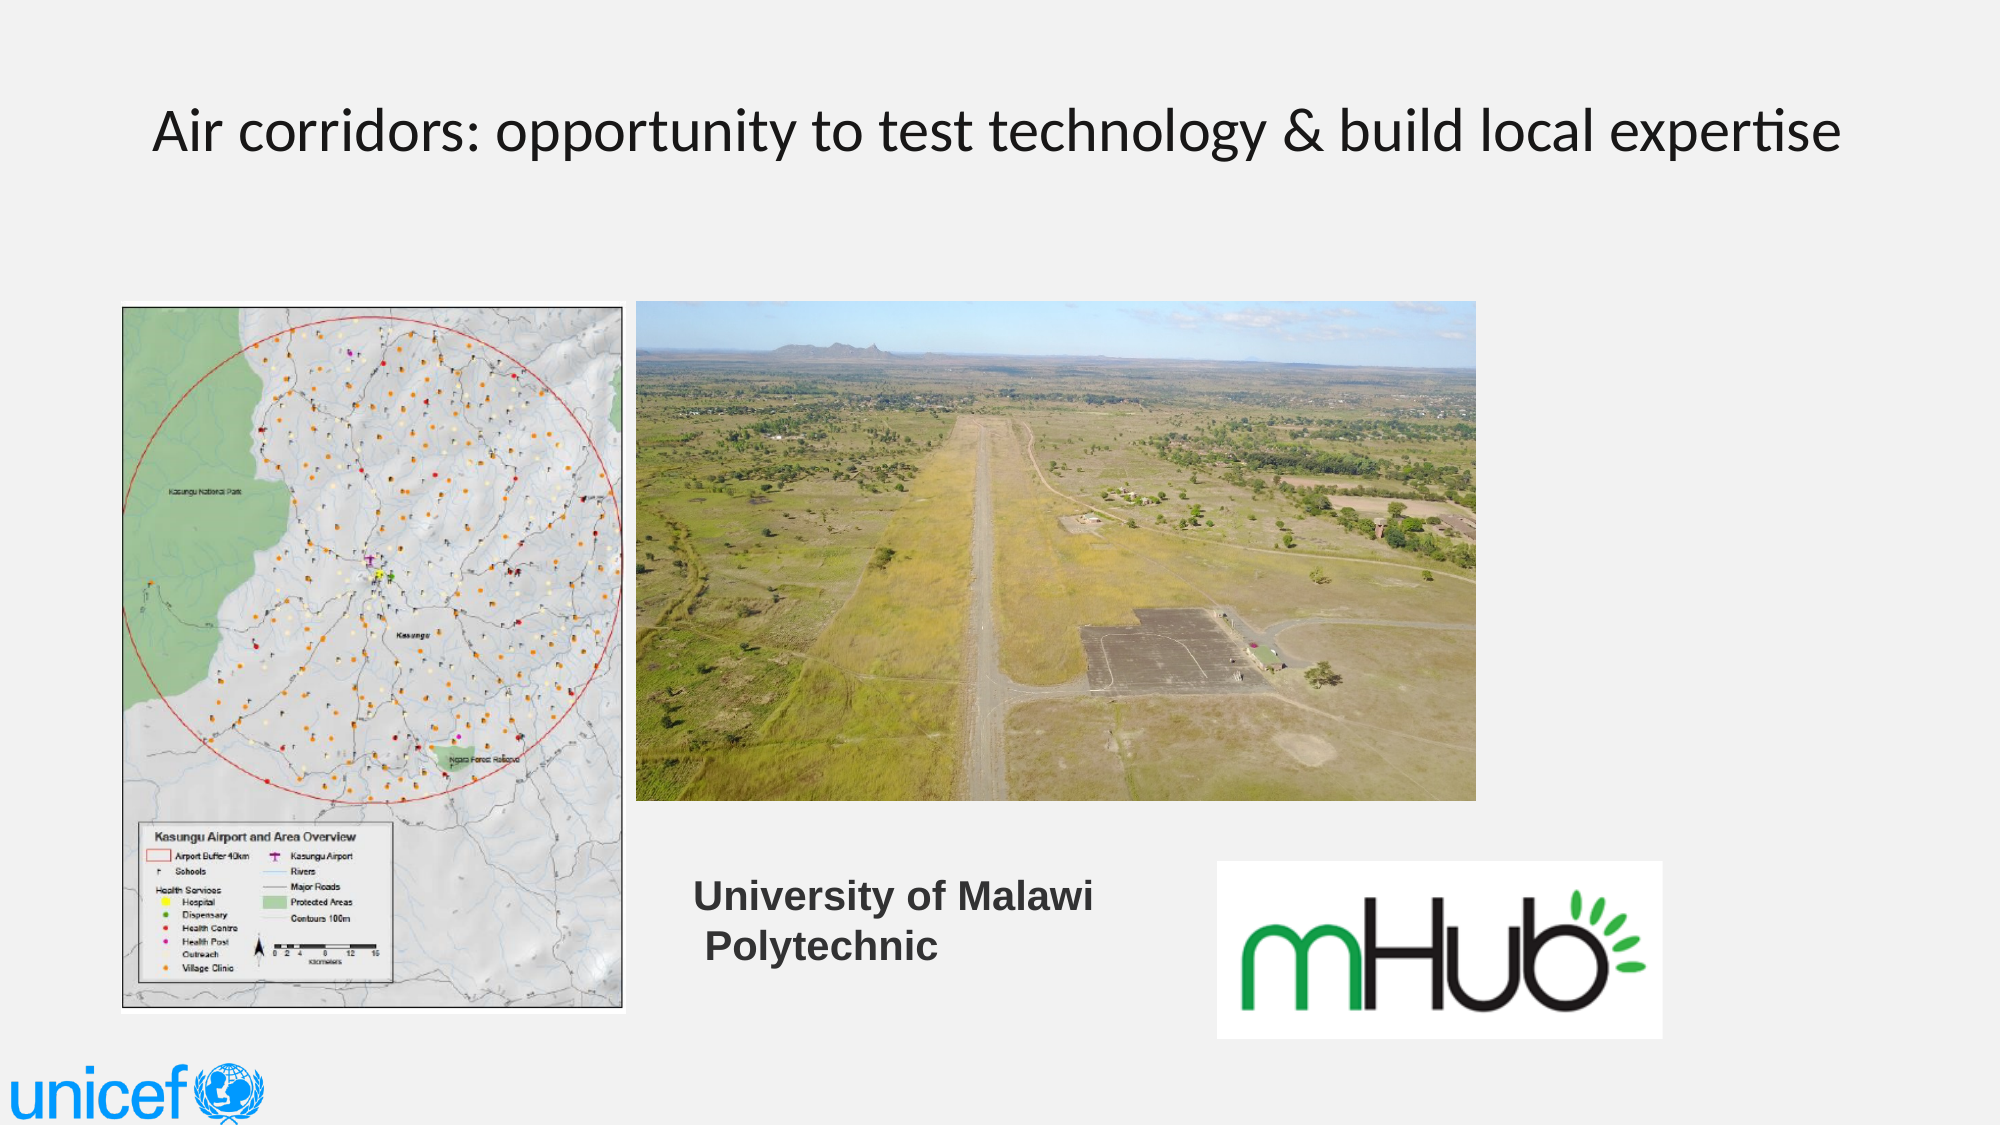

# Air corridors: opportunity to test technology & build local expertise
University of Malawi
 Polytechnic